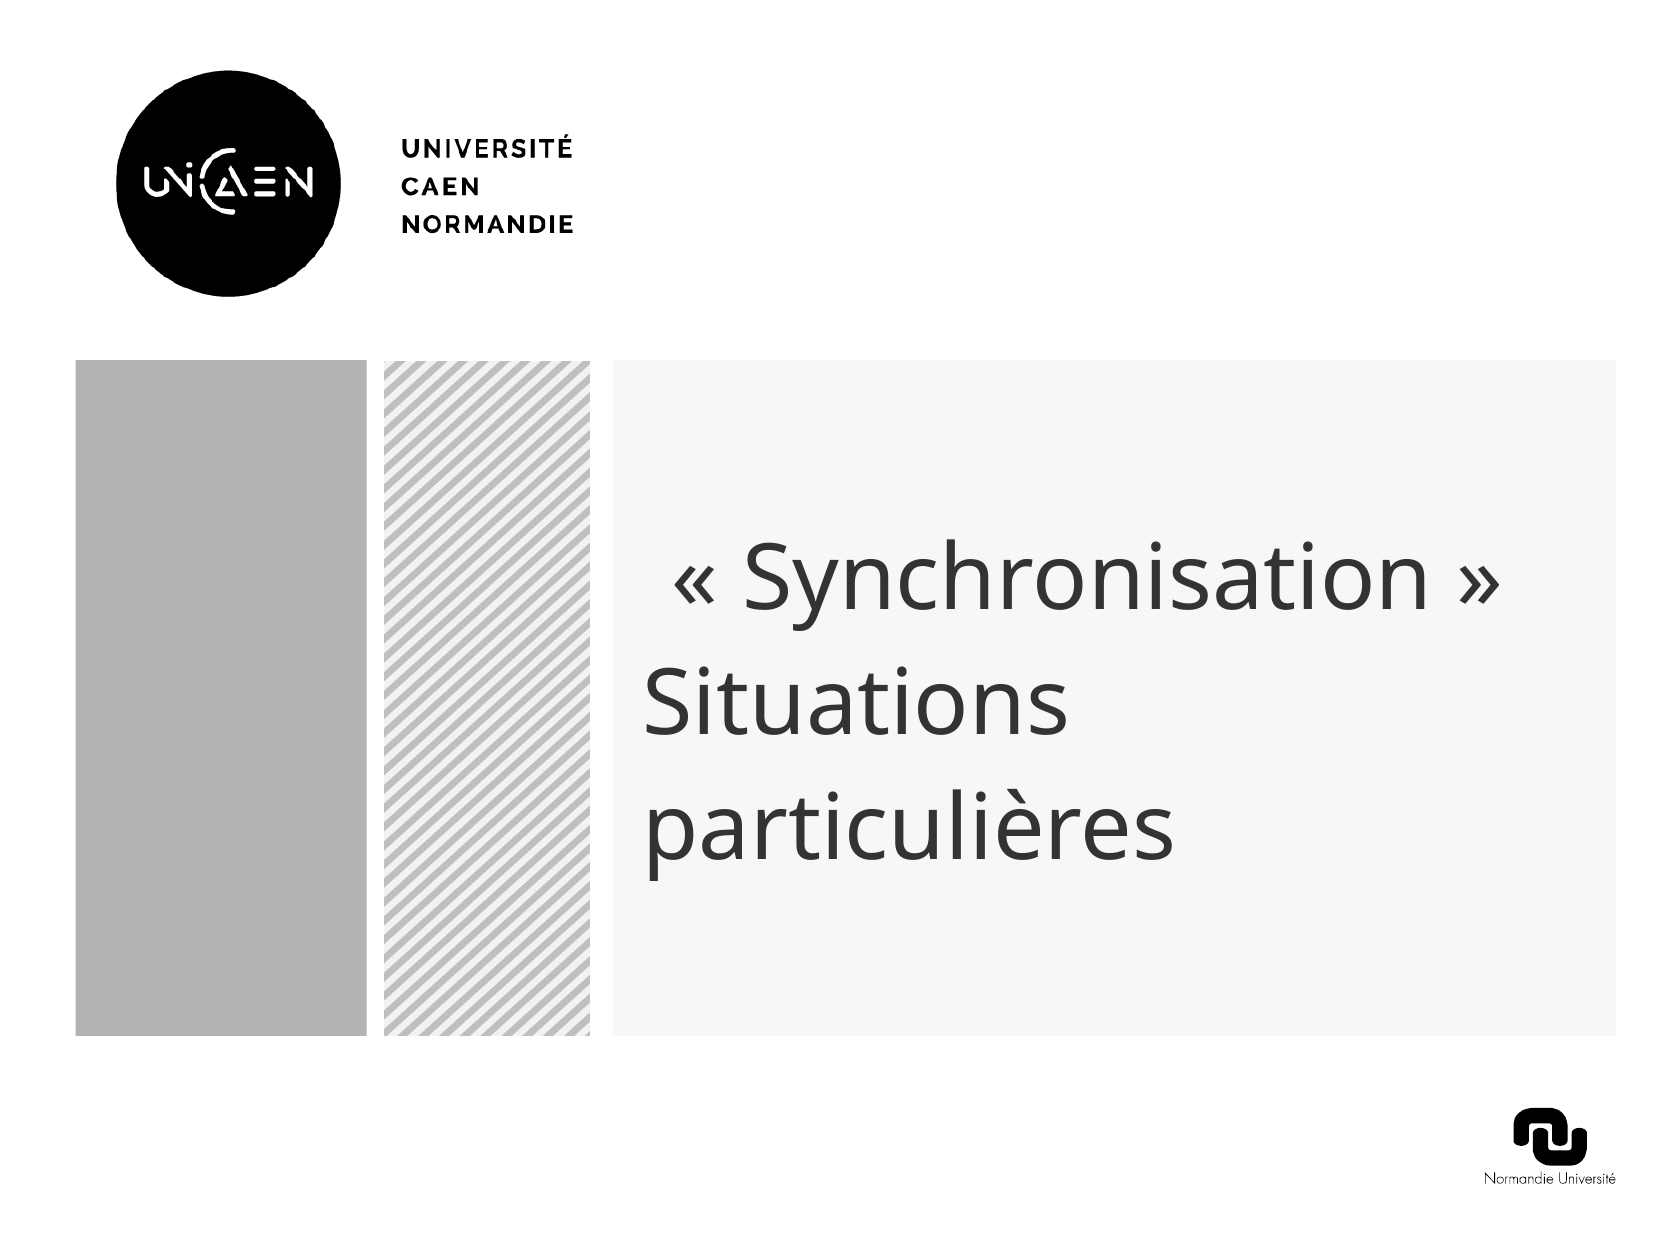

# « Synchronisation » Situations particulières
24
Découverte Ecampus pourn les personnels administratifs